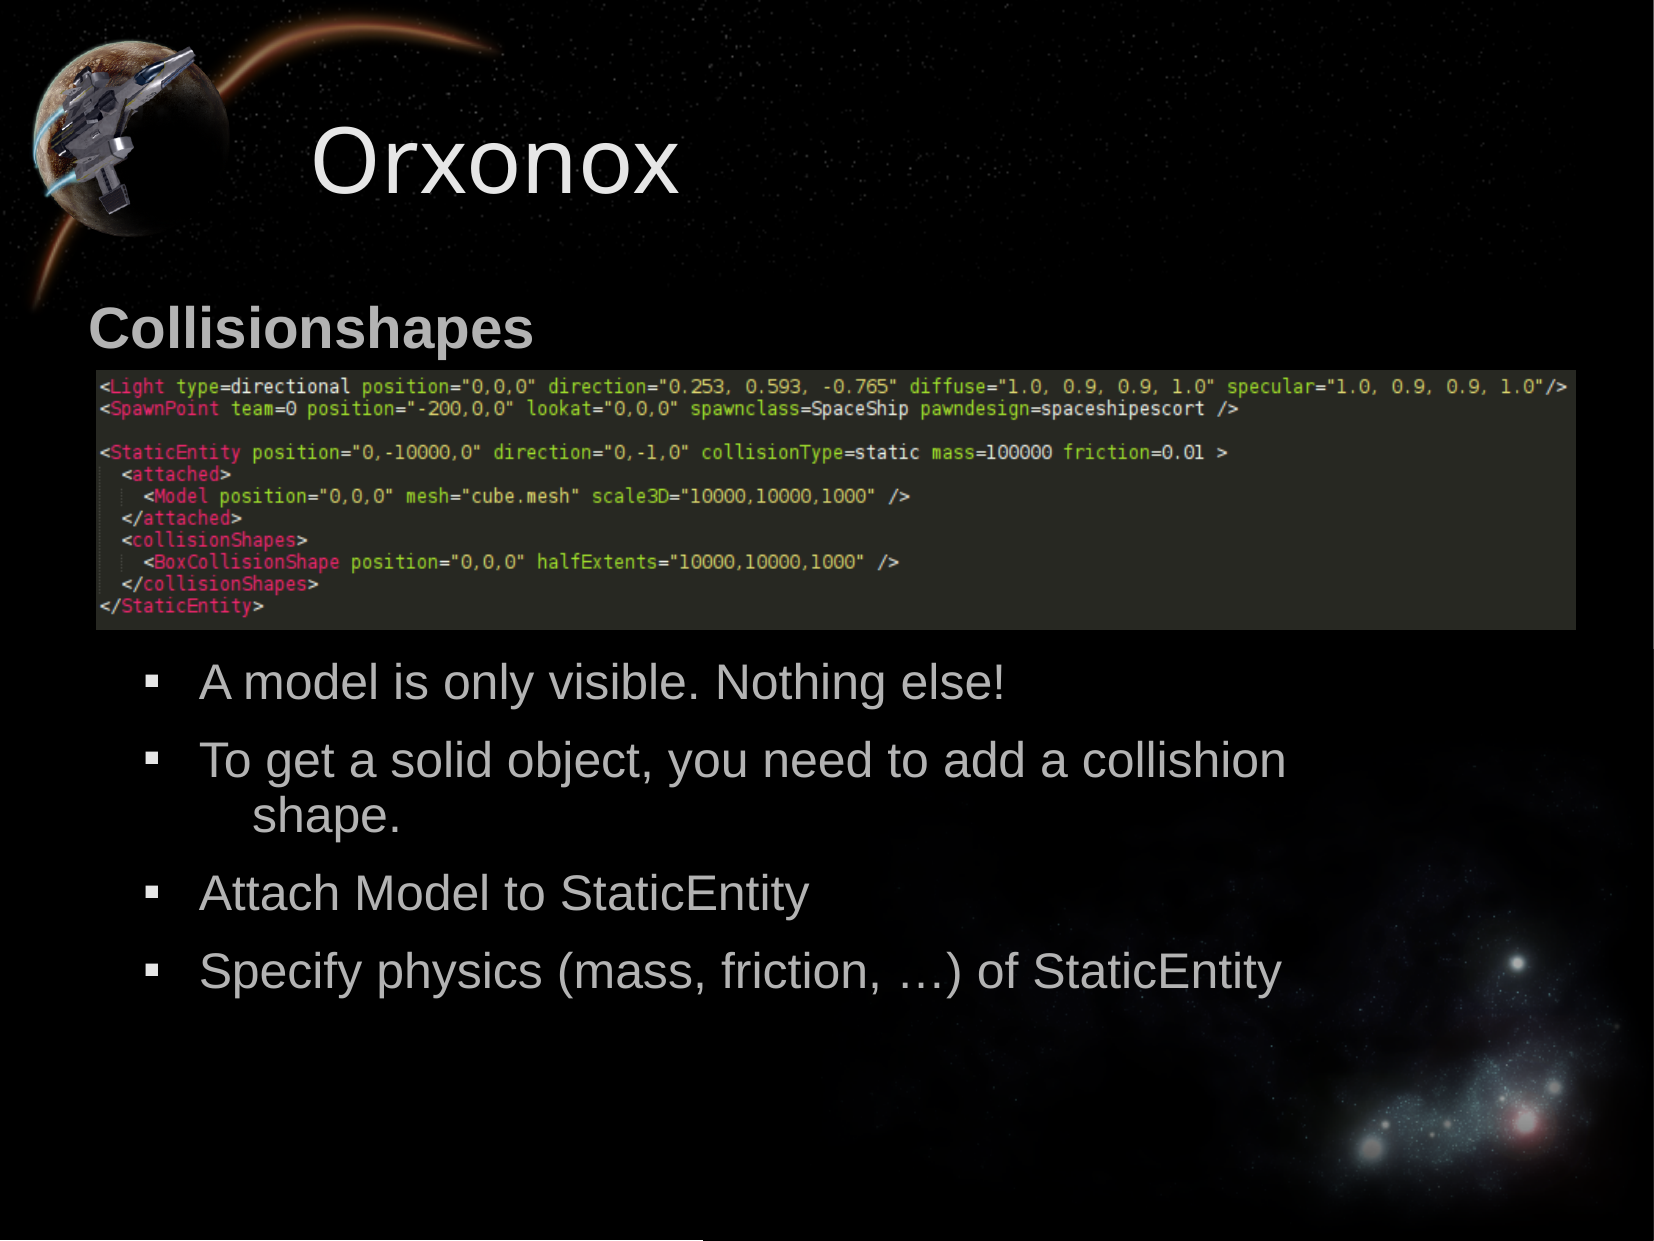

# Collisionshapes
A model is only visible. Nothing else!
To get a solid object, you need to add a collishion shape.
Attach Model to StaticEntity
Specify physics (mass, friction, …) of StaticEntity